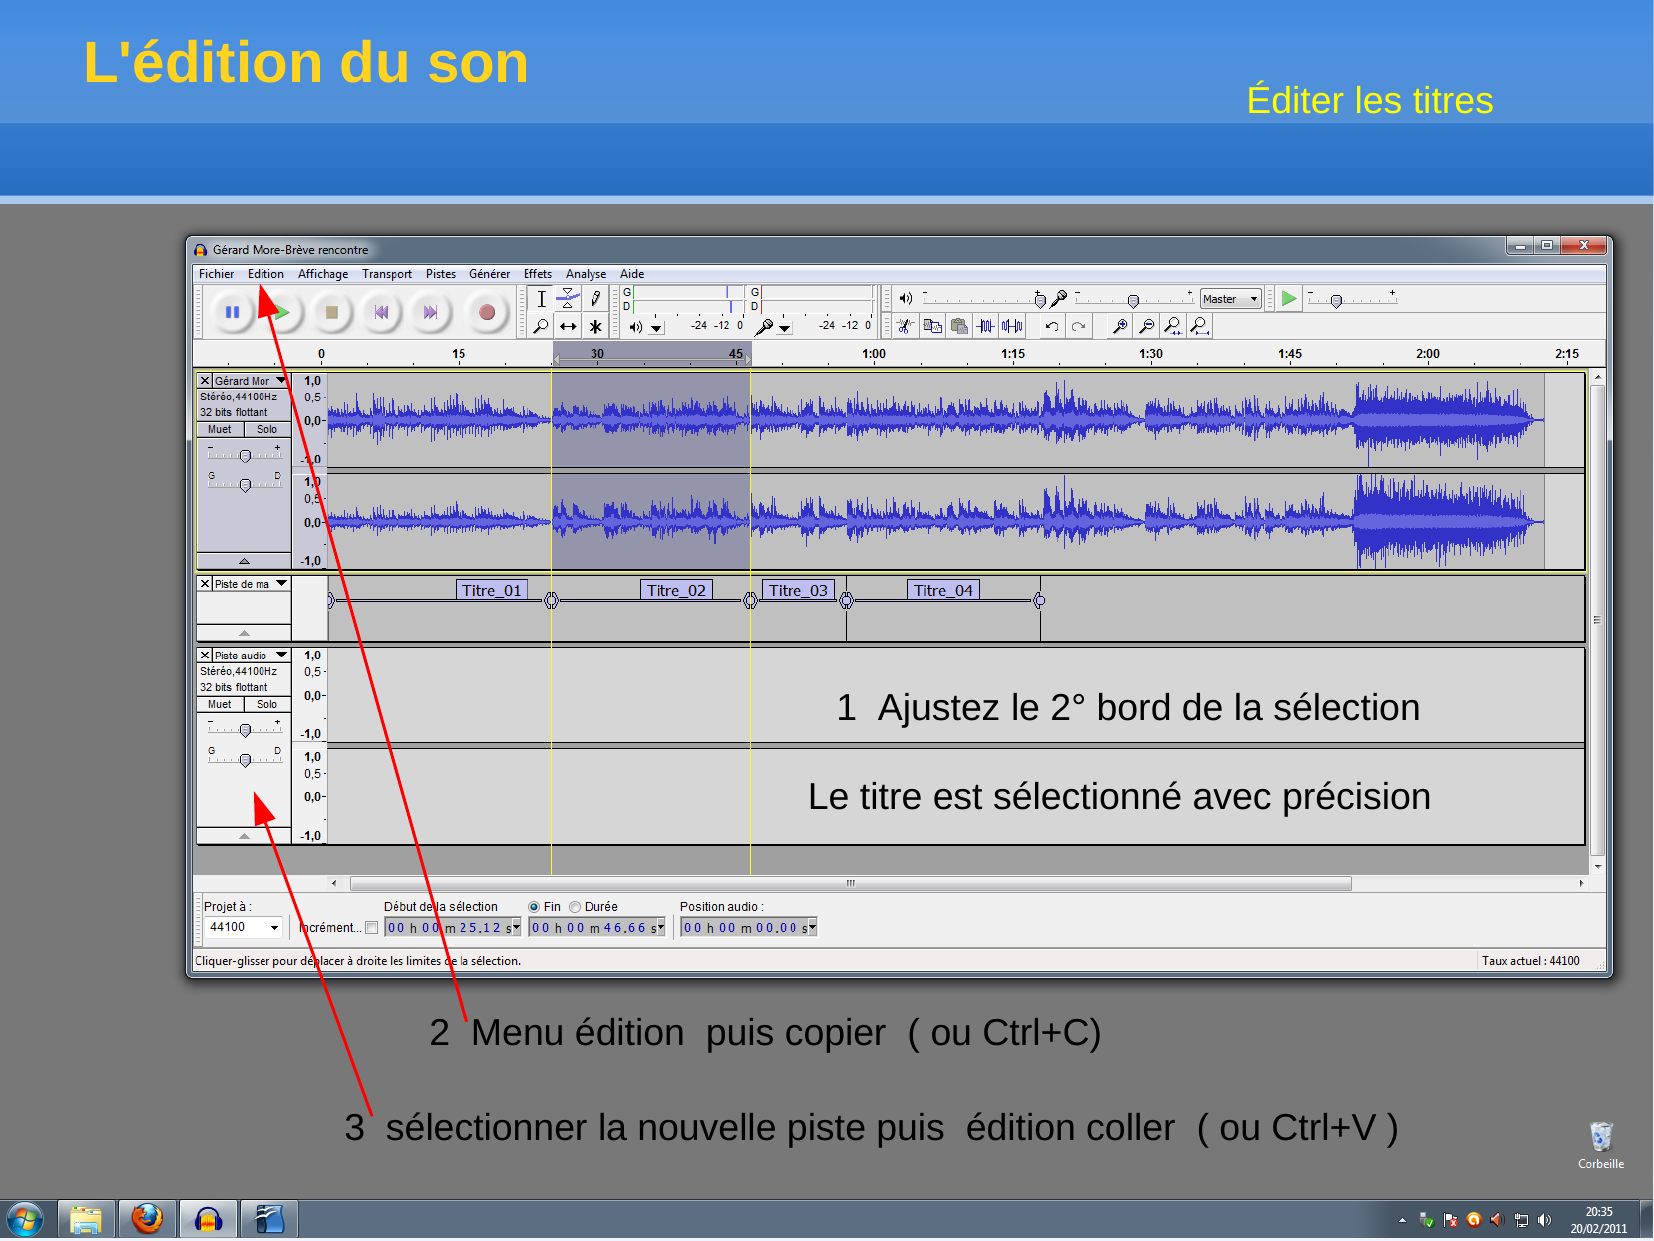

L'édition du son
 Éditer les titres
#
1 Ajustez le 2° bord de la sélection
Le titre est sélectionné avec précision
2 Menu édition puis copier ( ou Ctrl+C)
3 sélectionner la nouvelle piste puis édition coller ( ou Ctrl+V )